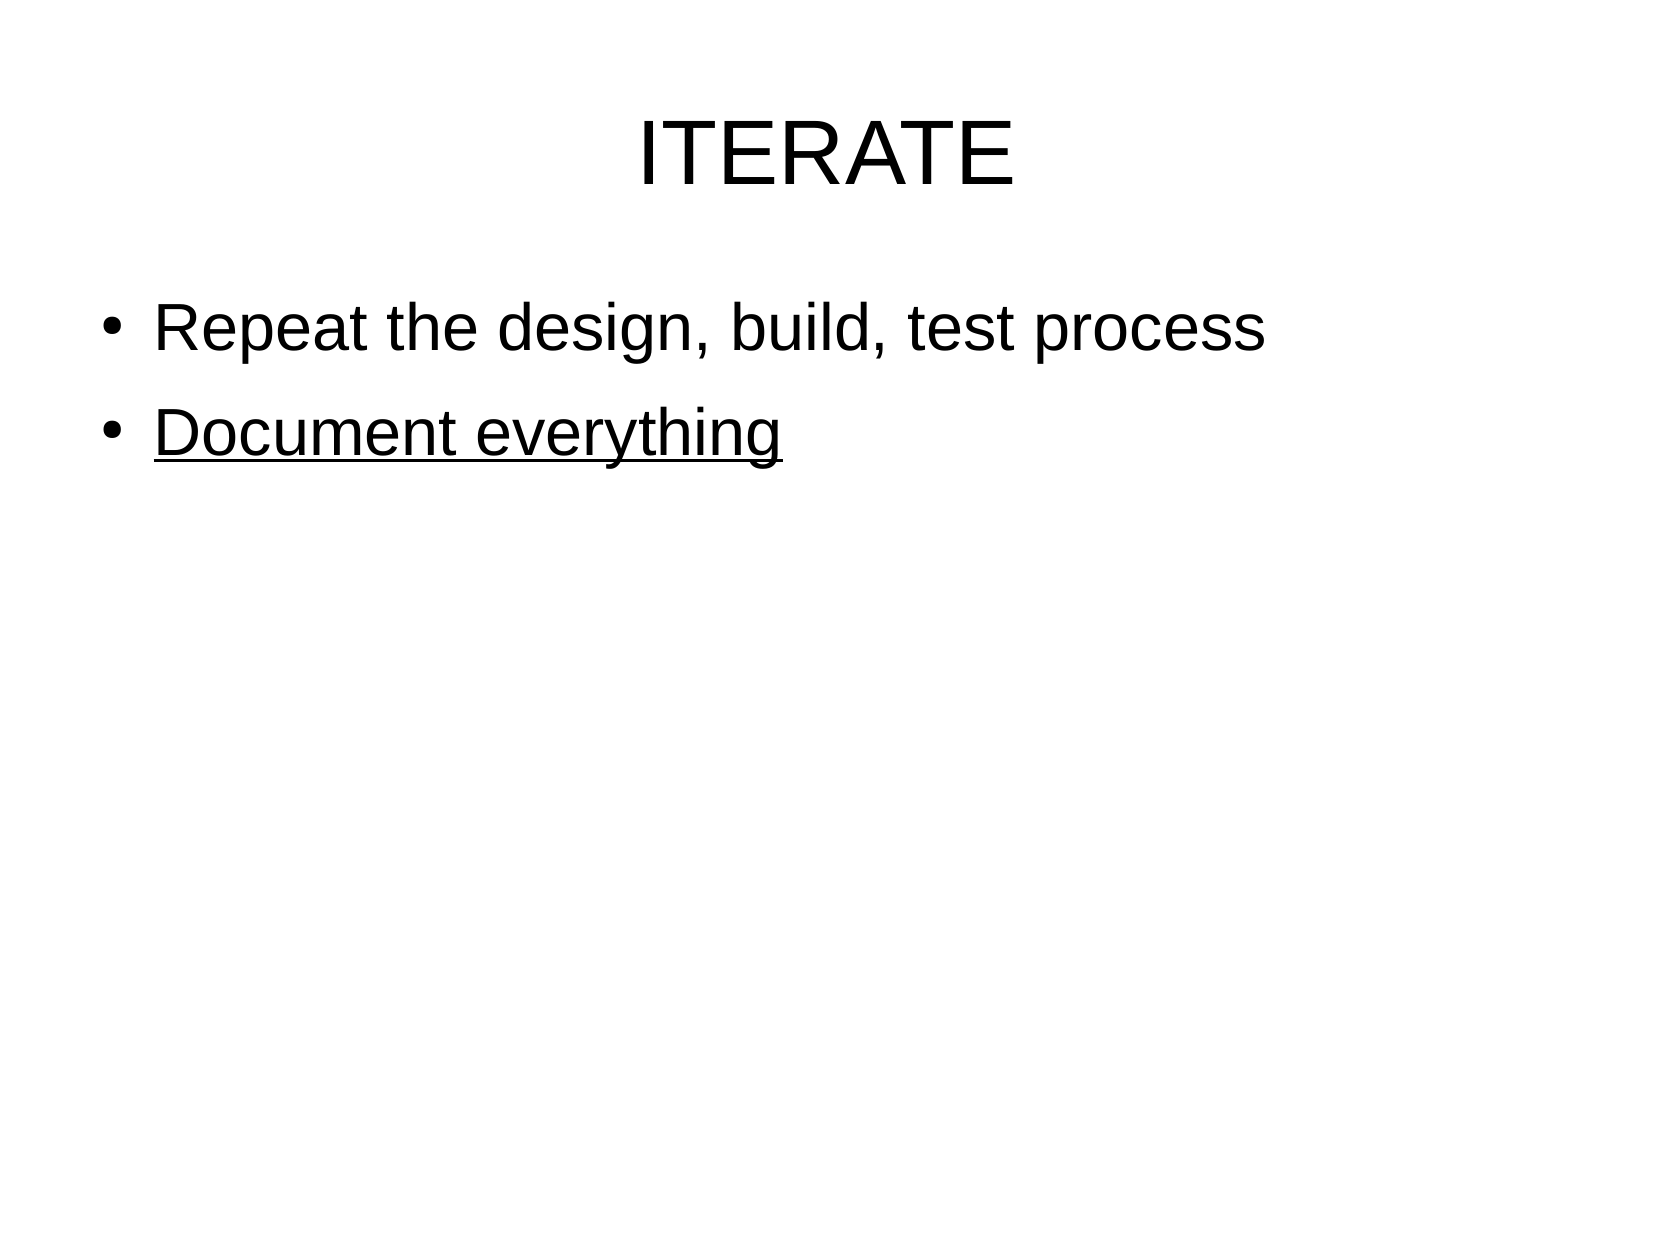

# ITERATE
Repeat the design, build, test process
Document everything